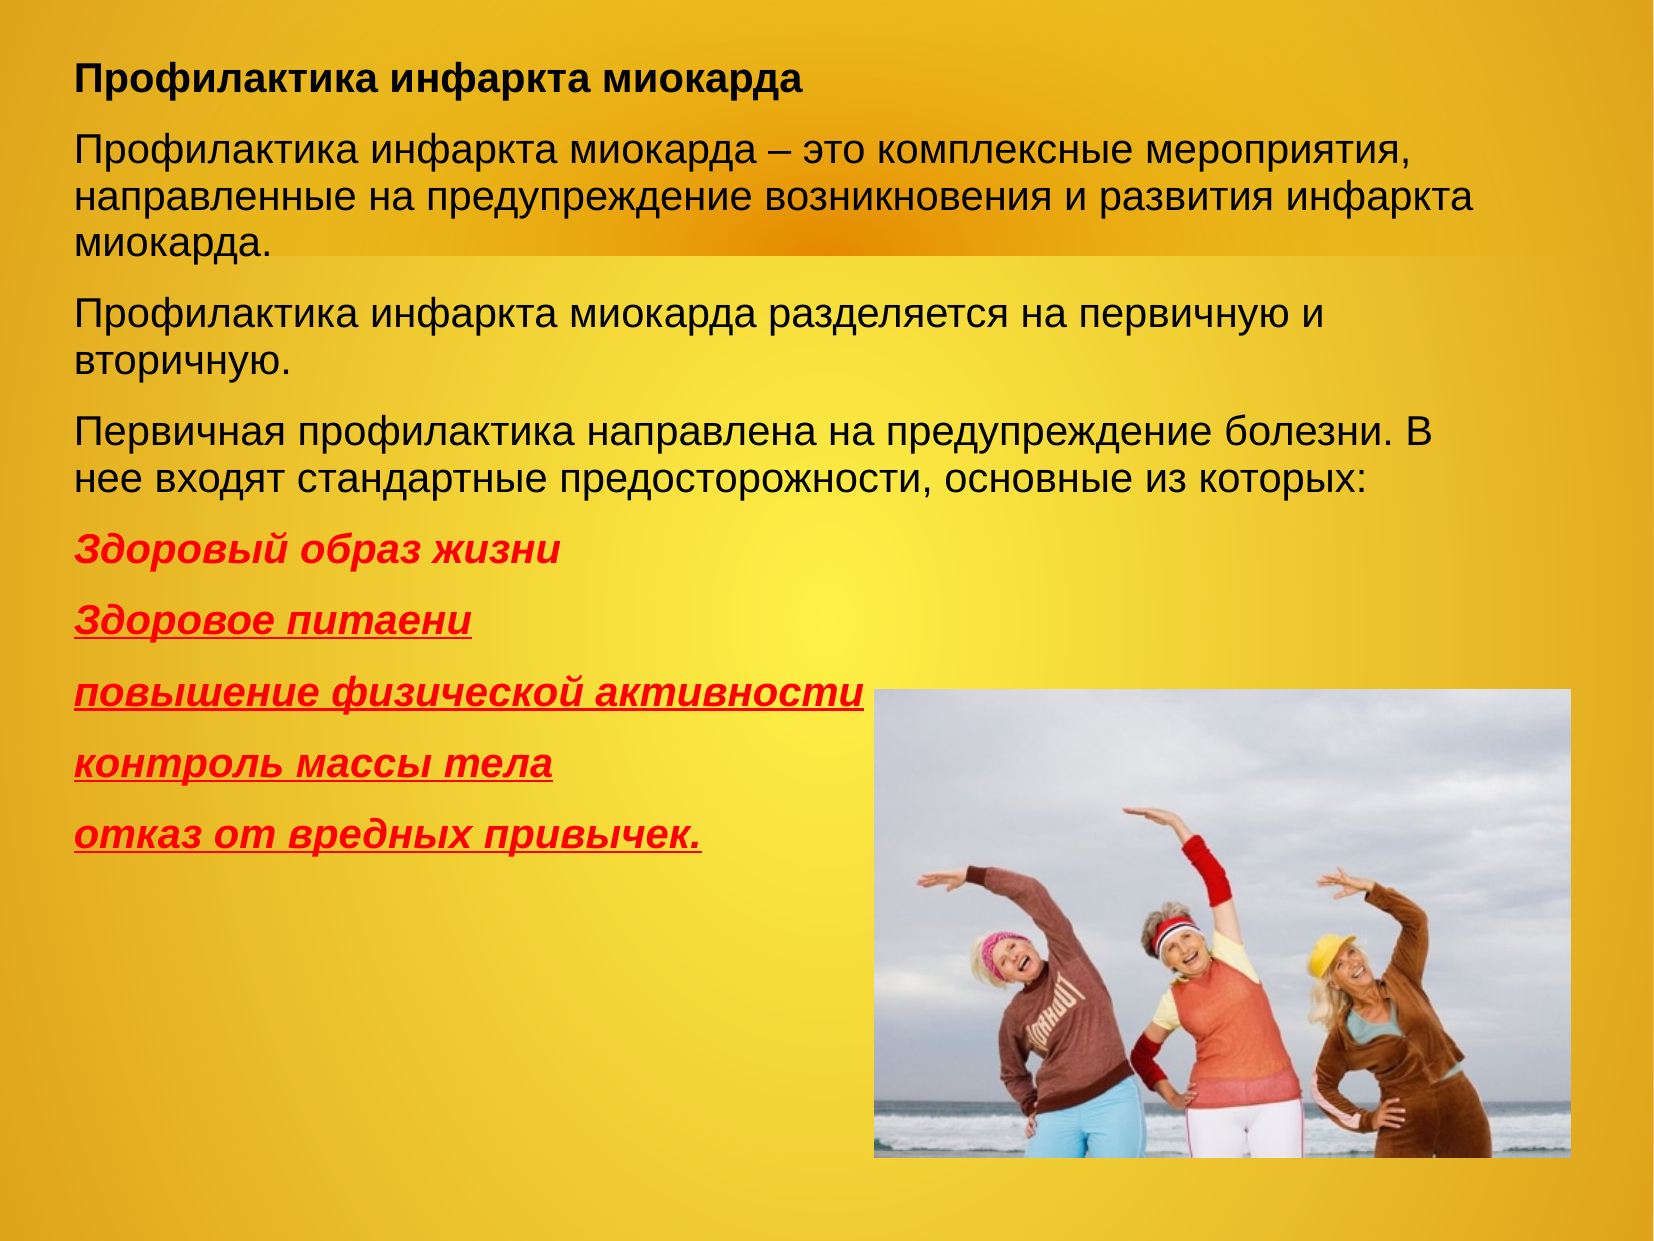

Профилактика инфаркта миокарда
Профилактика инфаркта миокарда – это комплексные мероприятия, направленные на предупреждение возникновения и развития инфаркта миокарда.
Профилактика инфаркта миокарда разделяется на первичную и вторичную.
Первичная профилактика направлена на предупреждение болезни. В нее входят стандартные предосторожности, основные из которых:
Здоровый образ жизни
Здоровое питаени
повышение физической активности
контроль массы тела
отказ от вредных привычек.